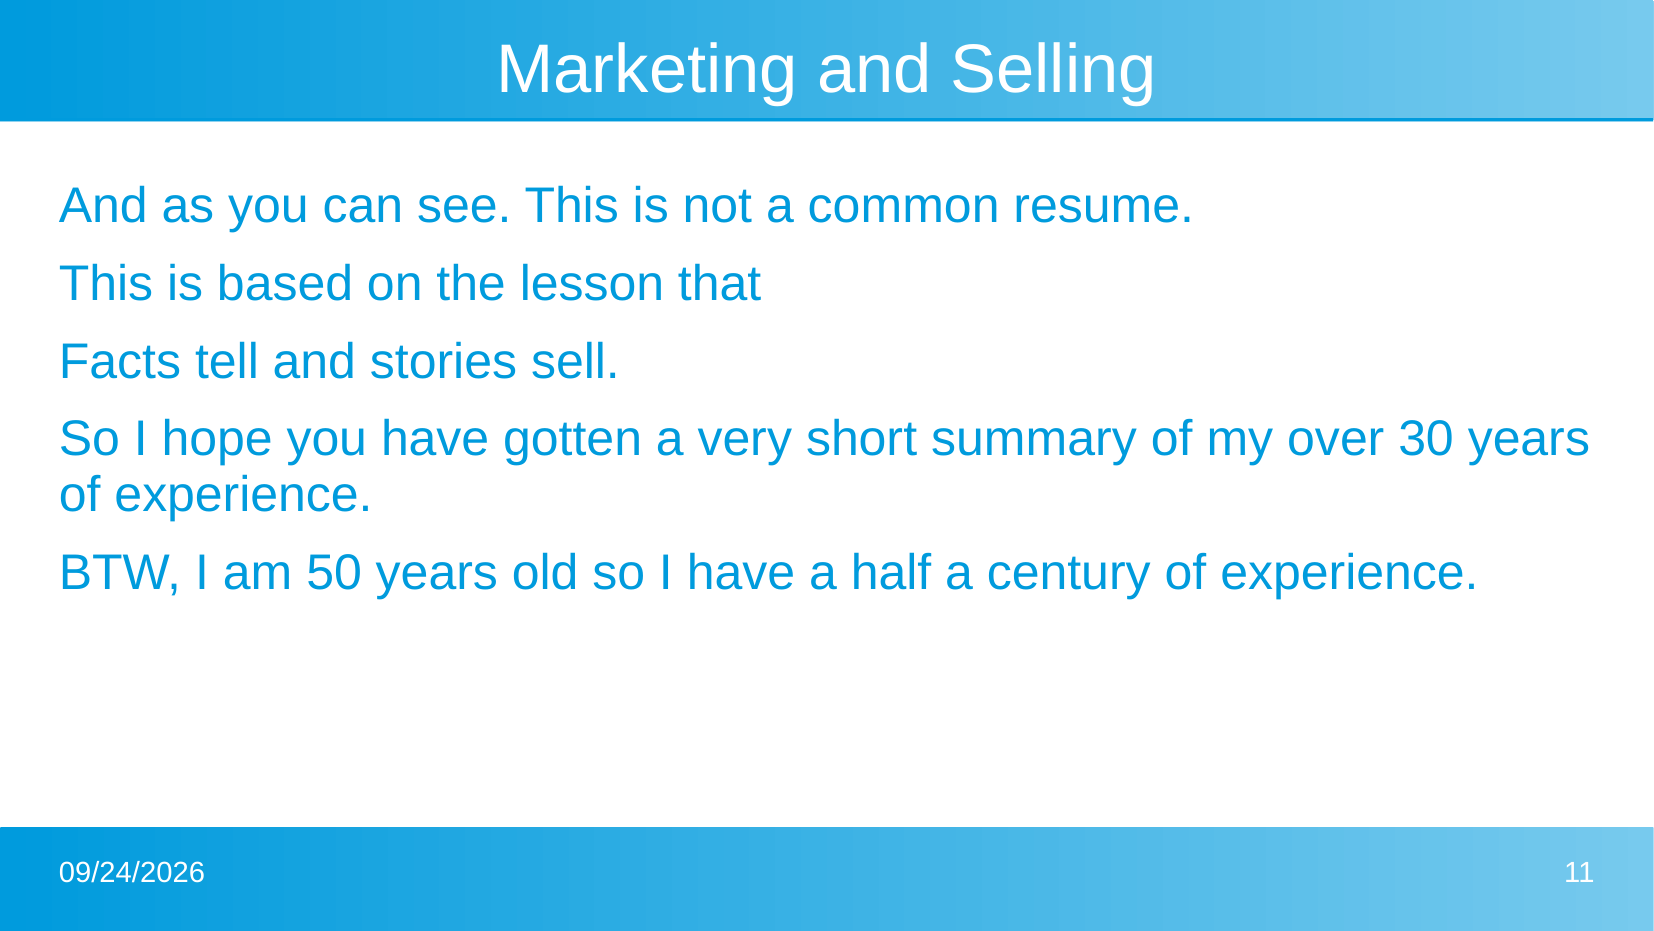

# Marketing and Selling
And as you can see. This is not a common resume.
This is based on the lesson that
Facts tell and stories sell.
So I hope you have gotten a very short summary of my over 30 years of experience.
BTW, I am 50 years old so I have a half a century of experience.
11